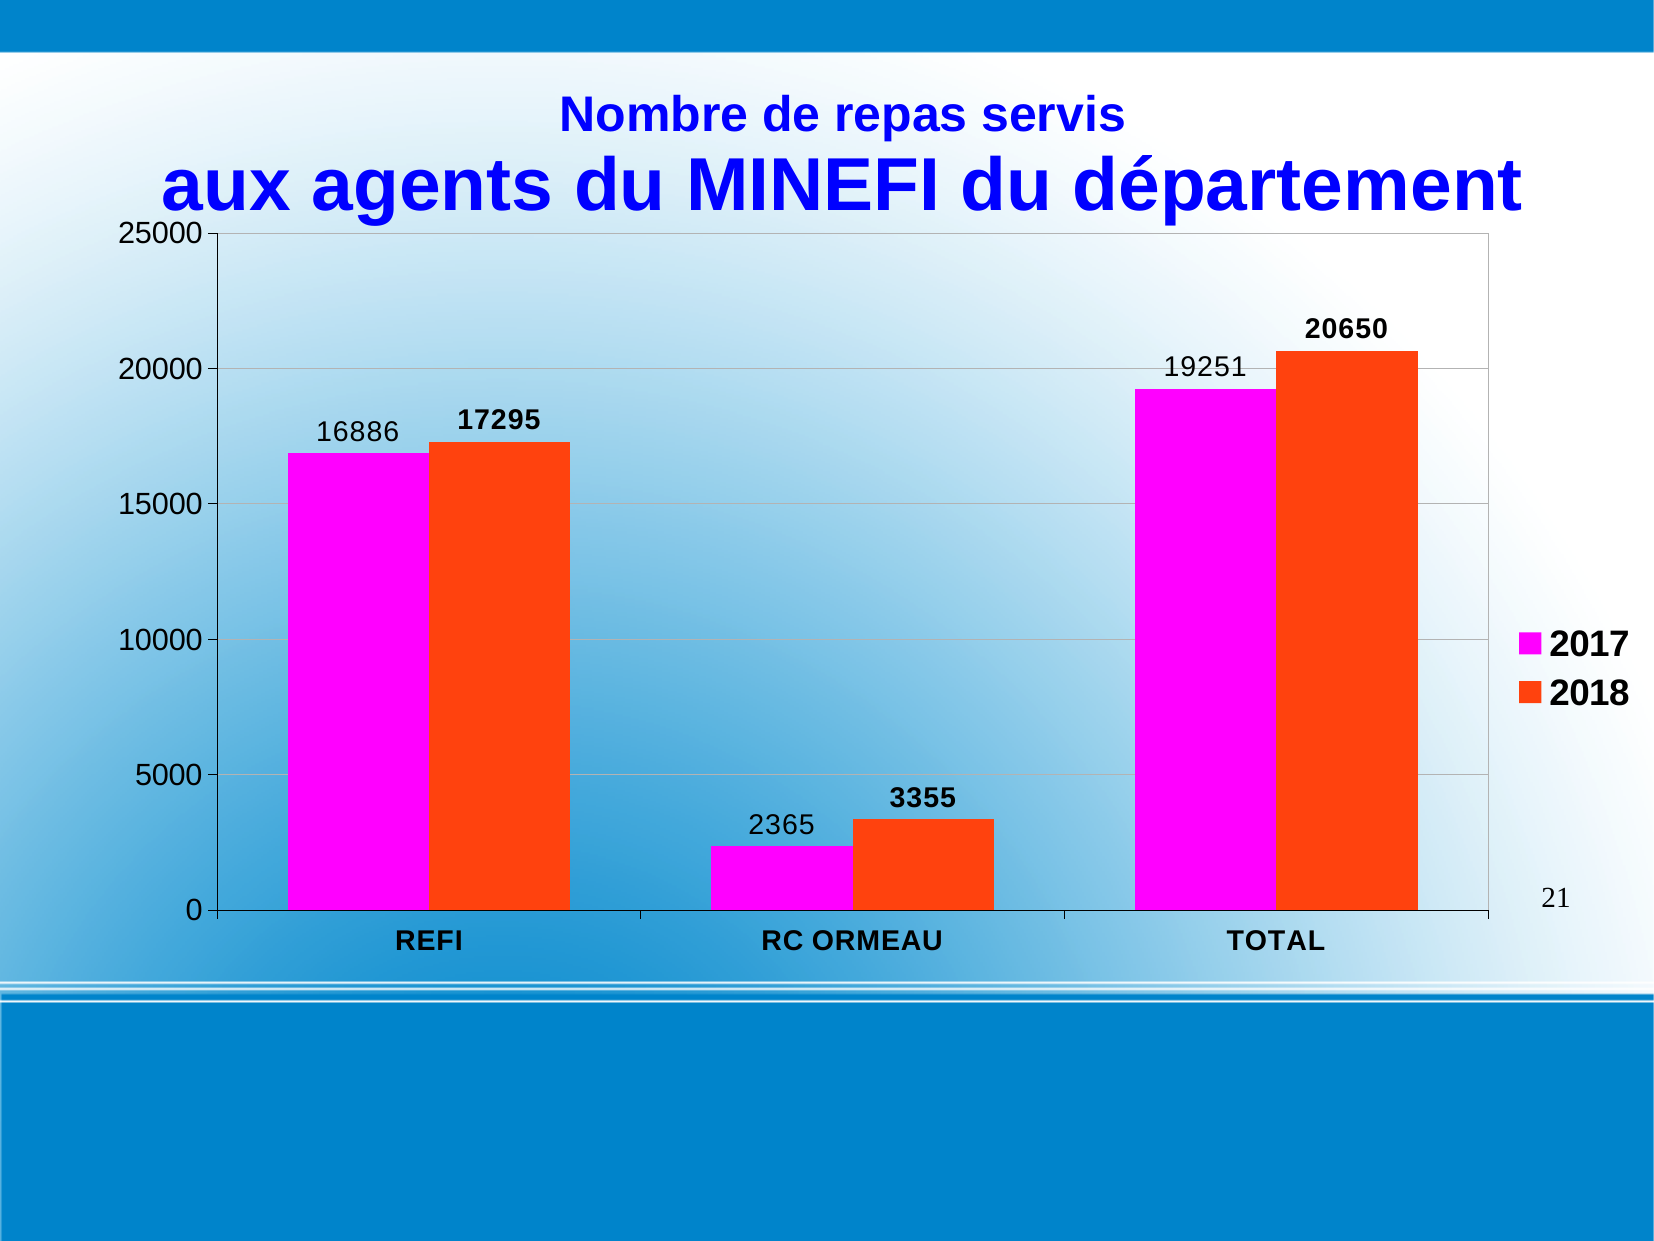

# Nombre de repas servis aux agents du MINEFI du département
### Chart
| Category | 2017 | 2018 |
|---|---|---|
| REFI | 16886.0 | 17295.0 |
| RC ORMEAU | 2365.0 | 3355.0 |
| TOTAL | 19251.0 | 20650.0 |21